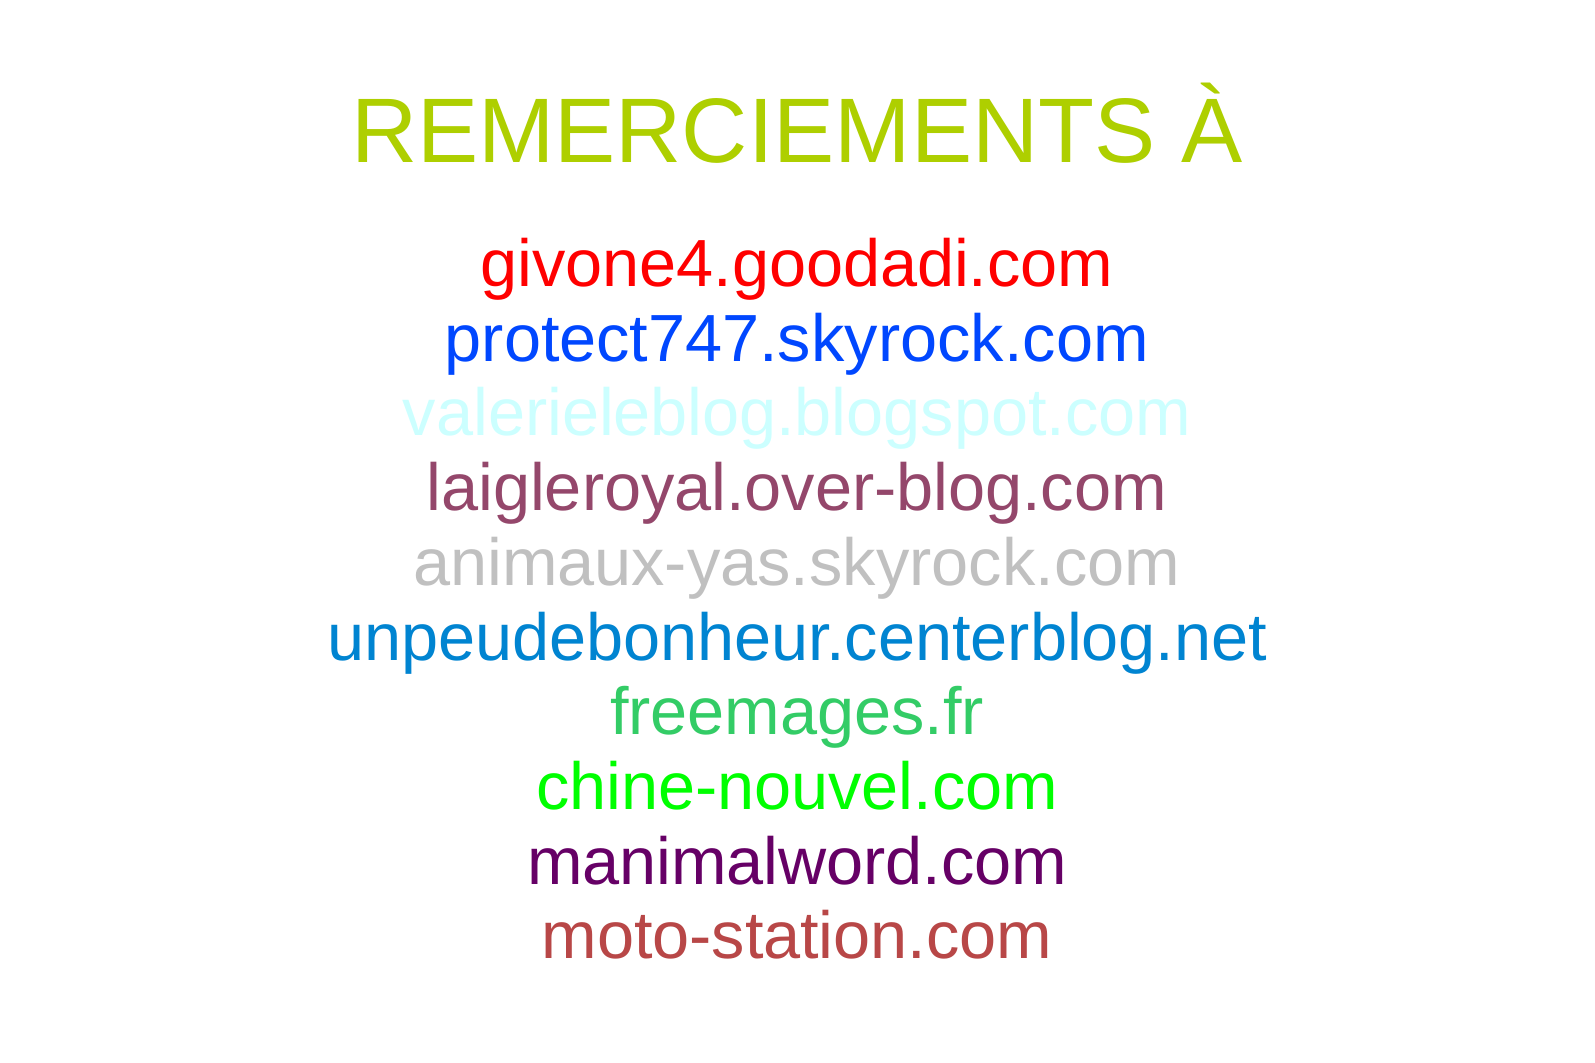

# REMERCIEMENTS À
givone4.goodadi.com
protect747.skyrock.com
valerieleblog.blogspot.com
laigleroyal.over-blog.com
animaux-yas.skyrock.com
unpeudebonheur.centerblog.net
freemages.fr
chine-nouvel.com
manimalword.com
moto-station.com